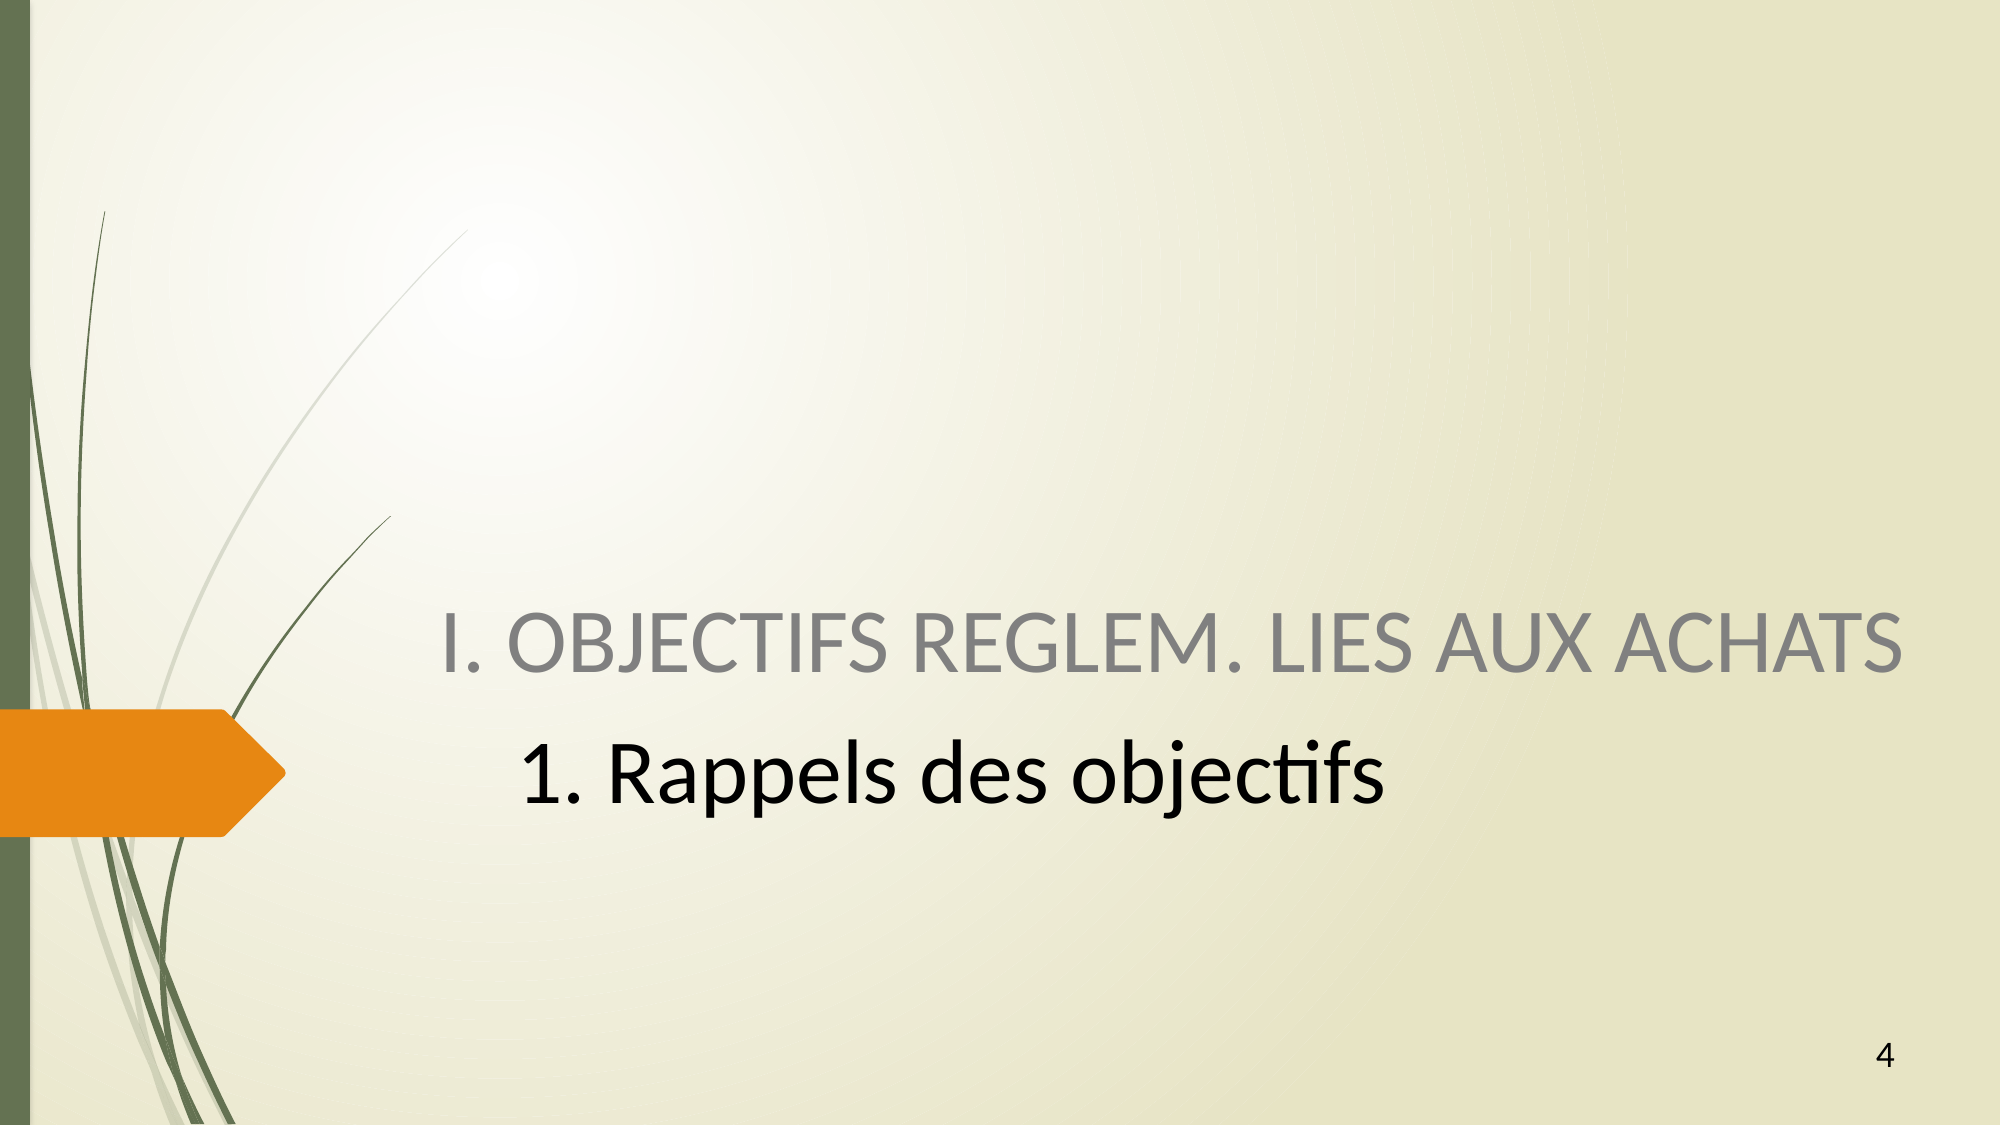

# I. OBJECTIFS REGLEM. LIES AUX ACHATS 1. Rappels des objectifs